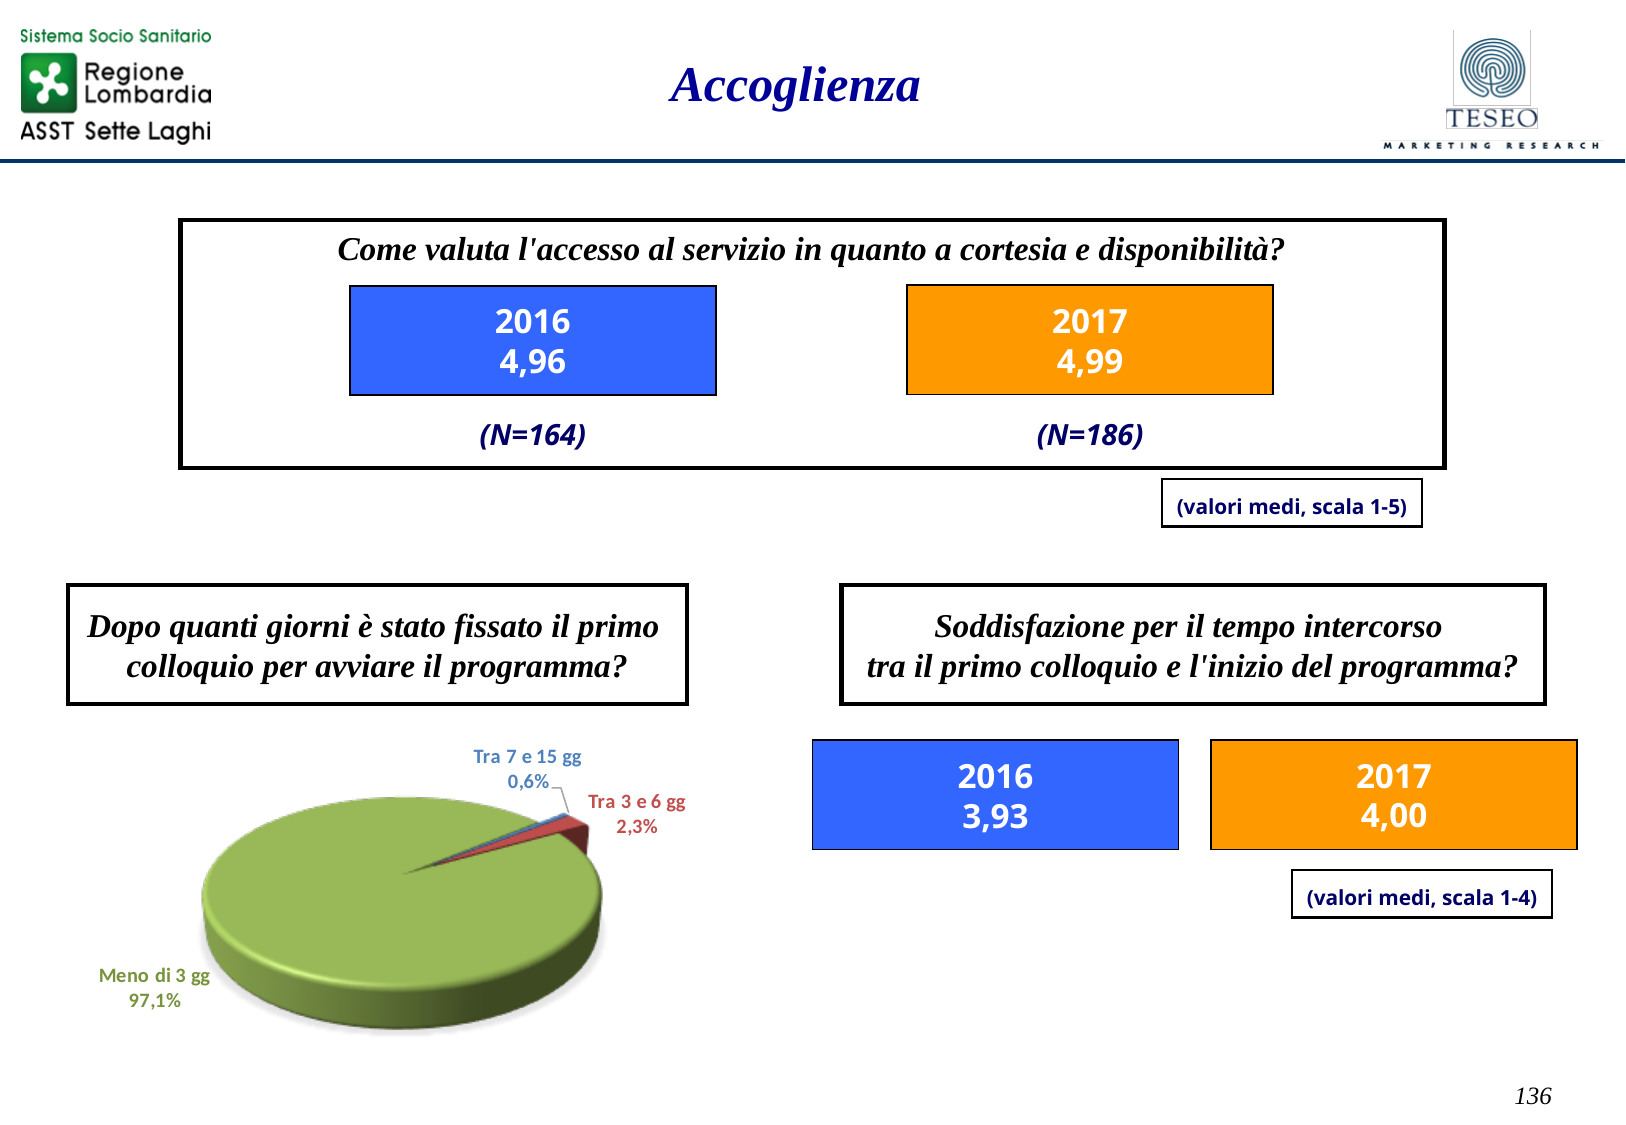

Accoglienza
Come valuta l'accesso al servizio in quanto a cortesia e disponibilità?
2017
4,99
2016
4,96
(N=164)
(N=186)
(valori medi, scala 1-5)
Dopo quanti giorni è stato fissato il primo
colloquio per avviare il programma?
Soddisfazione per il tempo intercorso
tra il primo colloquio e l'inizio del programma?
2017
4,00
2016
3,93
(valori medi, scala 1-4)